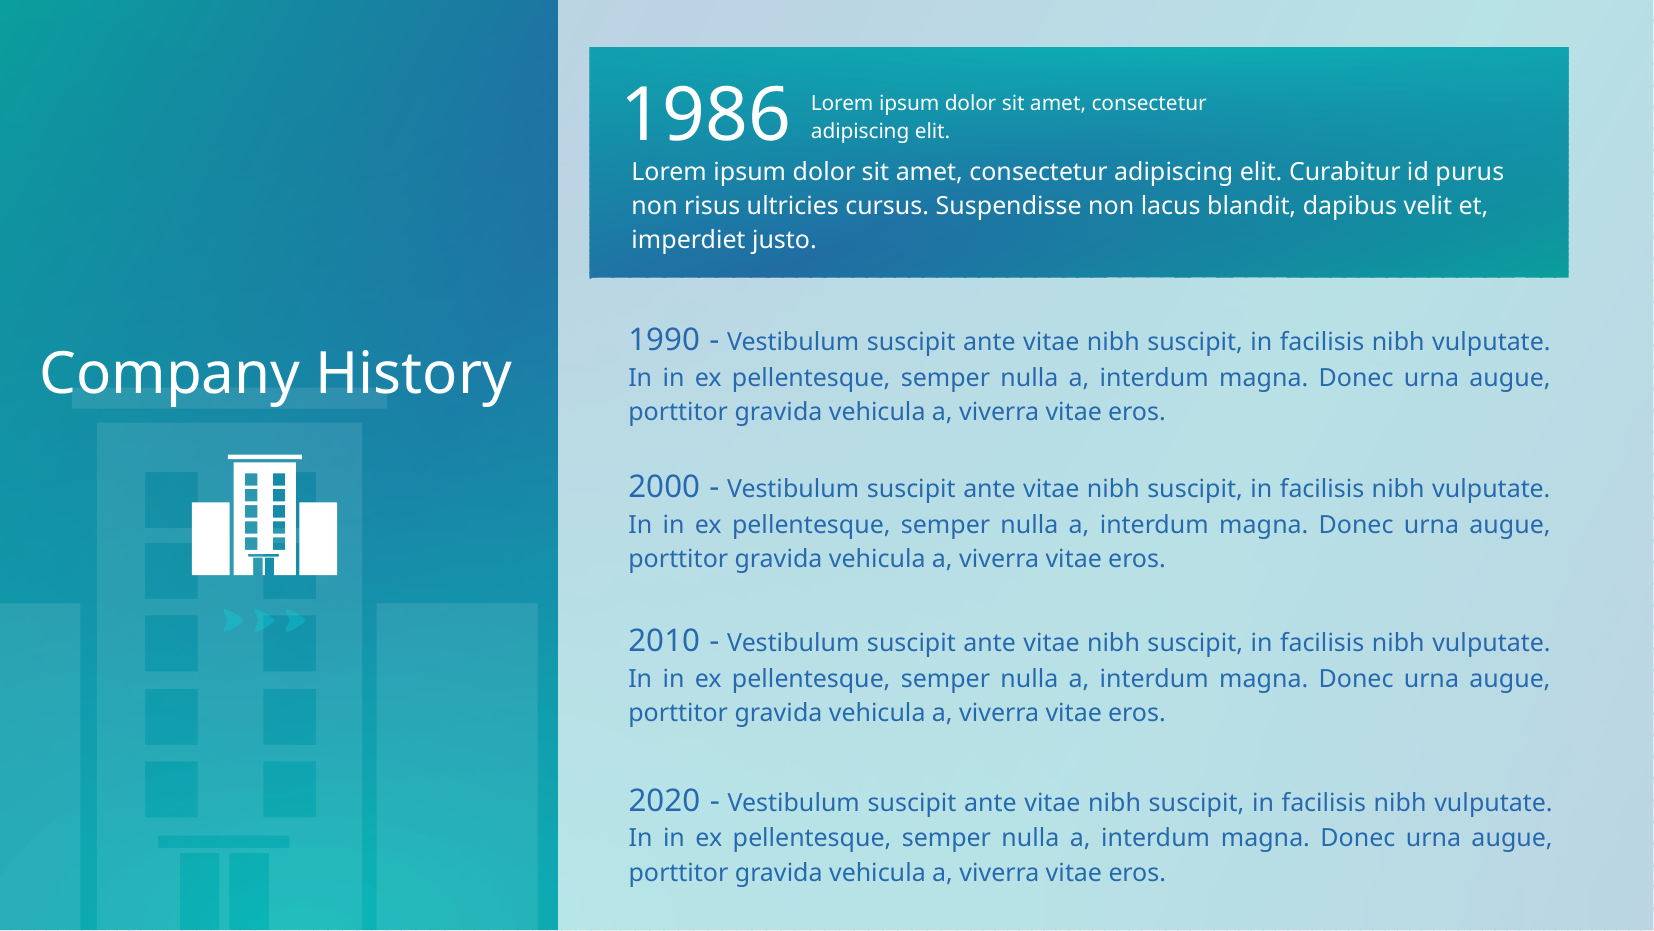

1986
# Lorem ipsum dolor sit amet, consectetur adipiscing elit.
Lorem ipsum dolor sit amet, consectetur adipiscing elit. Curabitur id purus non risus ultricies cursus. Suspendisse non lacus blandit, dapibus velit et, imperdiet justo.
1990 - Vestibulum suscipit ante vitae nibh suscipit, in facilisis nibh vulputate. In in ex pellentesque, semper nulla a, interdum magna. Donec urna augue, porttitor gravida vehicula a, viverra vitae eros.
Company History
2000 - Vestibulum suscipit ante vitae nibh suscipit, in facilisis nibh vulputate. In in ex pellentesque, semper nulla a, interdum magna. Donec urna augue, porttitor gravida vehicula a, viverra vitae eros.
2010 - Vestibulum suscipit ante vitae nibh suscipit, in facilisis nibh vulputate. In in ex pellentesque, semper nulla a, interdum magna. Donec urna augue, porttitor gravida vehicula a, viverra vitae eros.
2020 - Vestibulum suscipit ante vitae nibh suscipit, in facilisis nibh vulputate. In in ex pellentesque, semper nulla a, interdum magna. Donec urna augue, porttitor gravida vehicula a, viverra vitae eros.